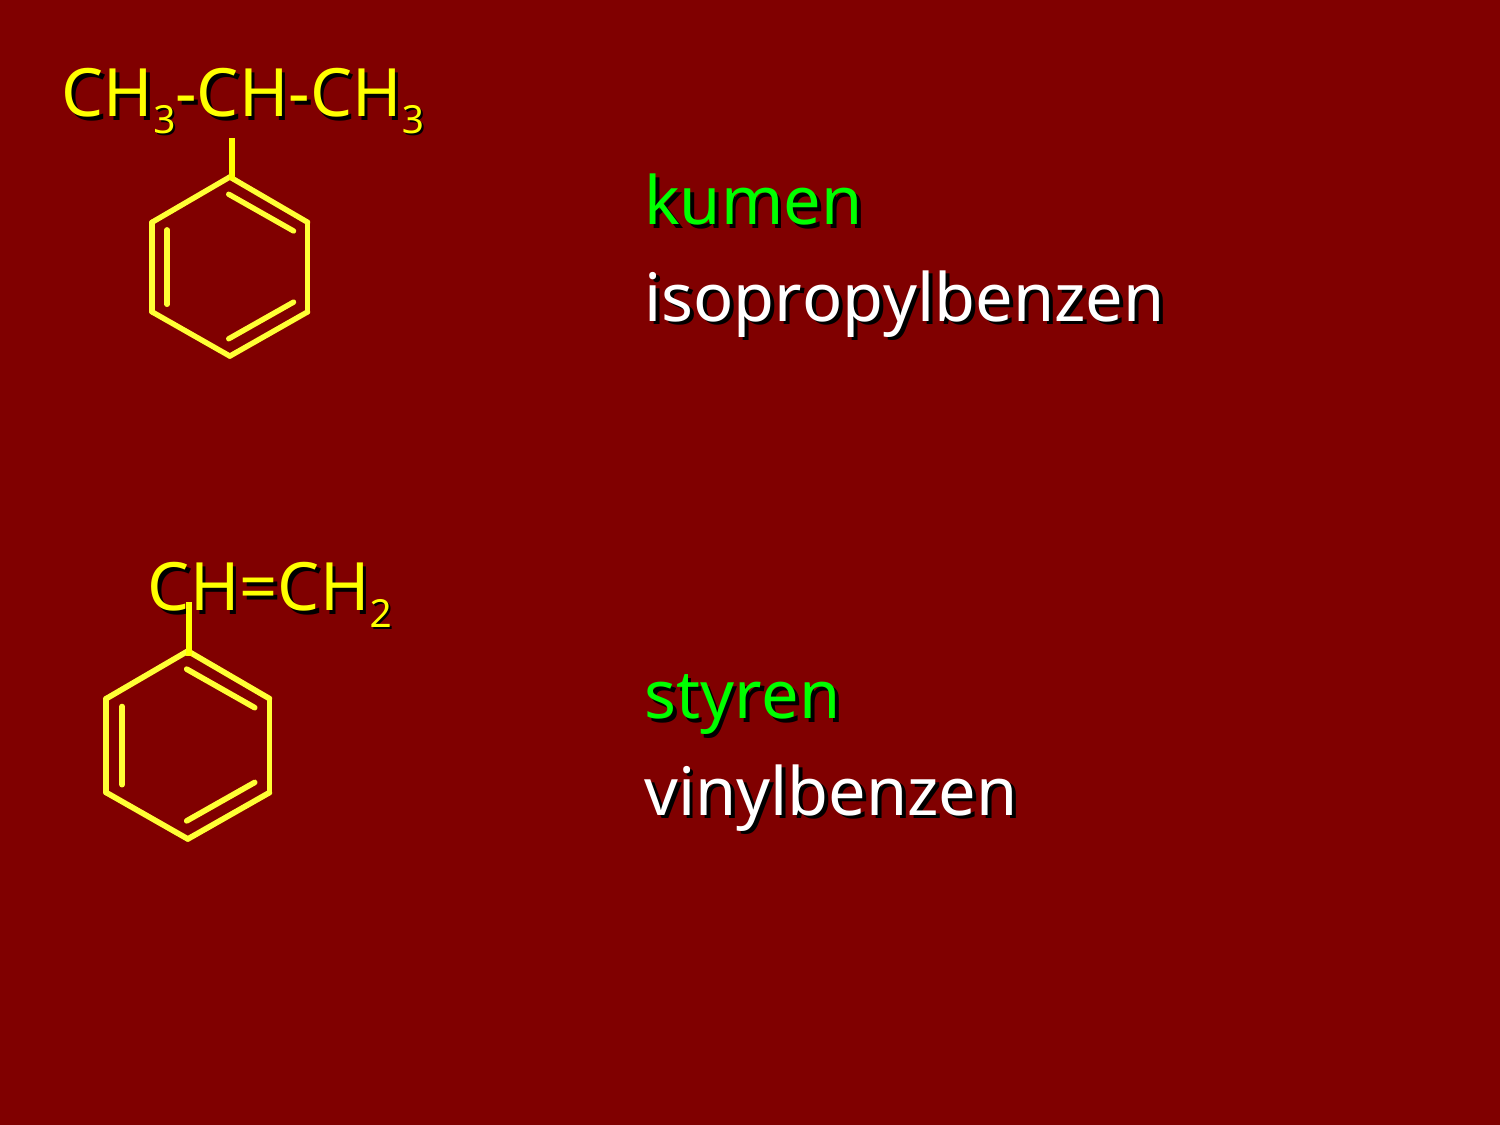

#
 CH3-CH-CH3
					kumen
					isopropylbenzen
 CH=CH2
					styren
					vinylbenzen